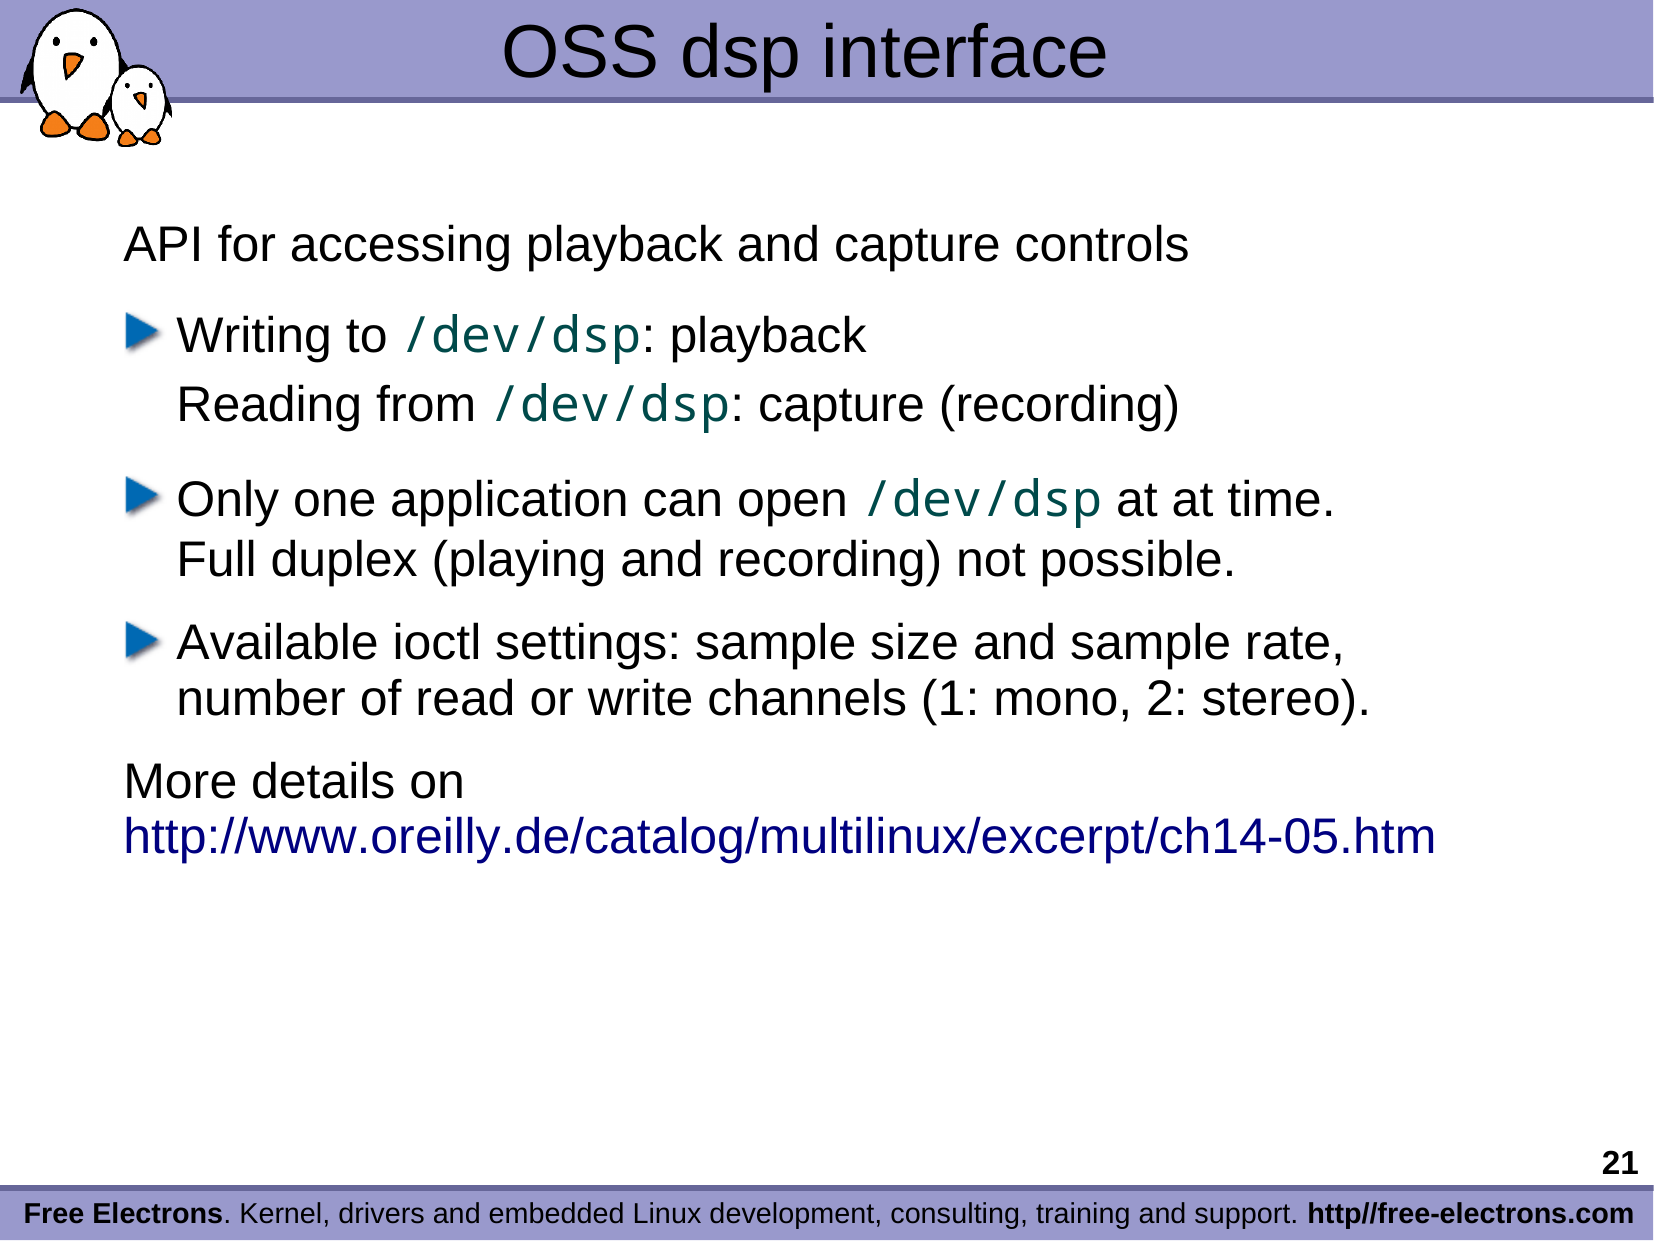

# OSS dsp interface
API for accessing playback and capture controls
Writing to /dev/dsp: playback
Reading from /dev/dsp: capture (recording)
Only one application can open /dev/dsp at at time.
Full duplex (playing and recording) not possible.
Available ioctl settings: sample size and sample rate,
number of read or write channels (1: mono, 2: stereo).
More details on
http://www.oreilly.de/catalog/multilinux/excerpt/ch14-05.htm